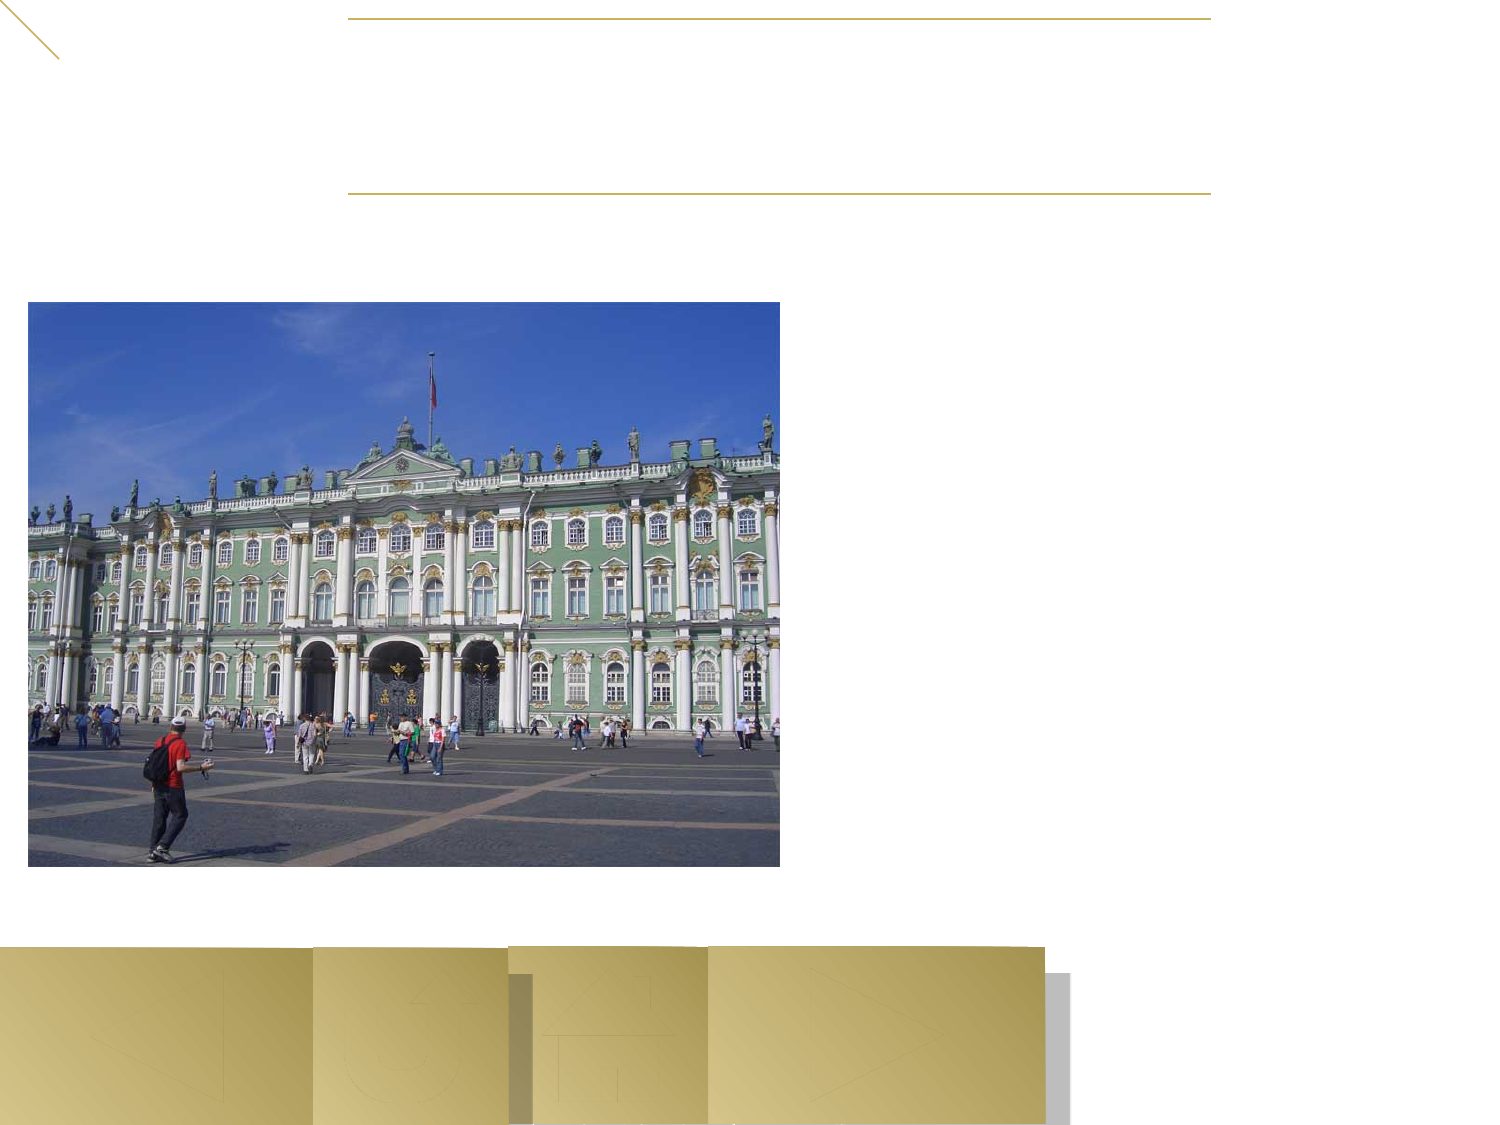

ЭРМИТАЖ в Санкт-Петербурге один из крупнейших в мире художественных и культурно-исторических музеев. Возник в 1764 как частное собрание Екатерины II, открыт для публики в 1852. Богатейшие коллекции памятников первобытной, древневосточной, древнеегипетской, античной и средневековой культур, искусства Западной и Восточной Европы, археологические и художественные памятники Азии, памятники русской культуры 8-19 веков.